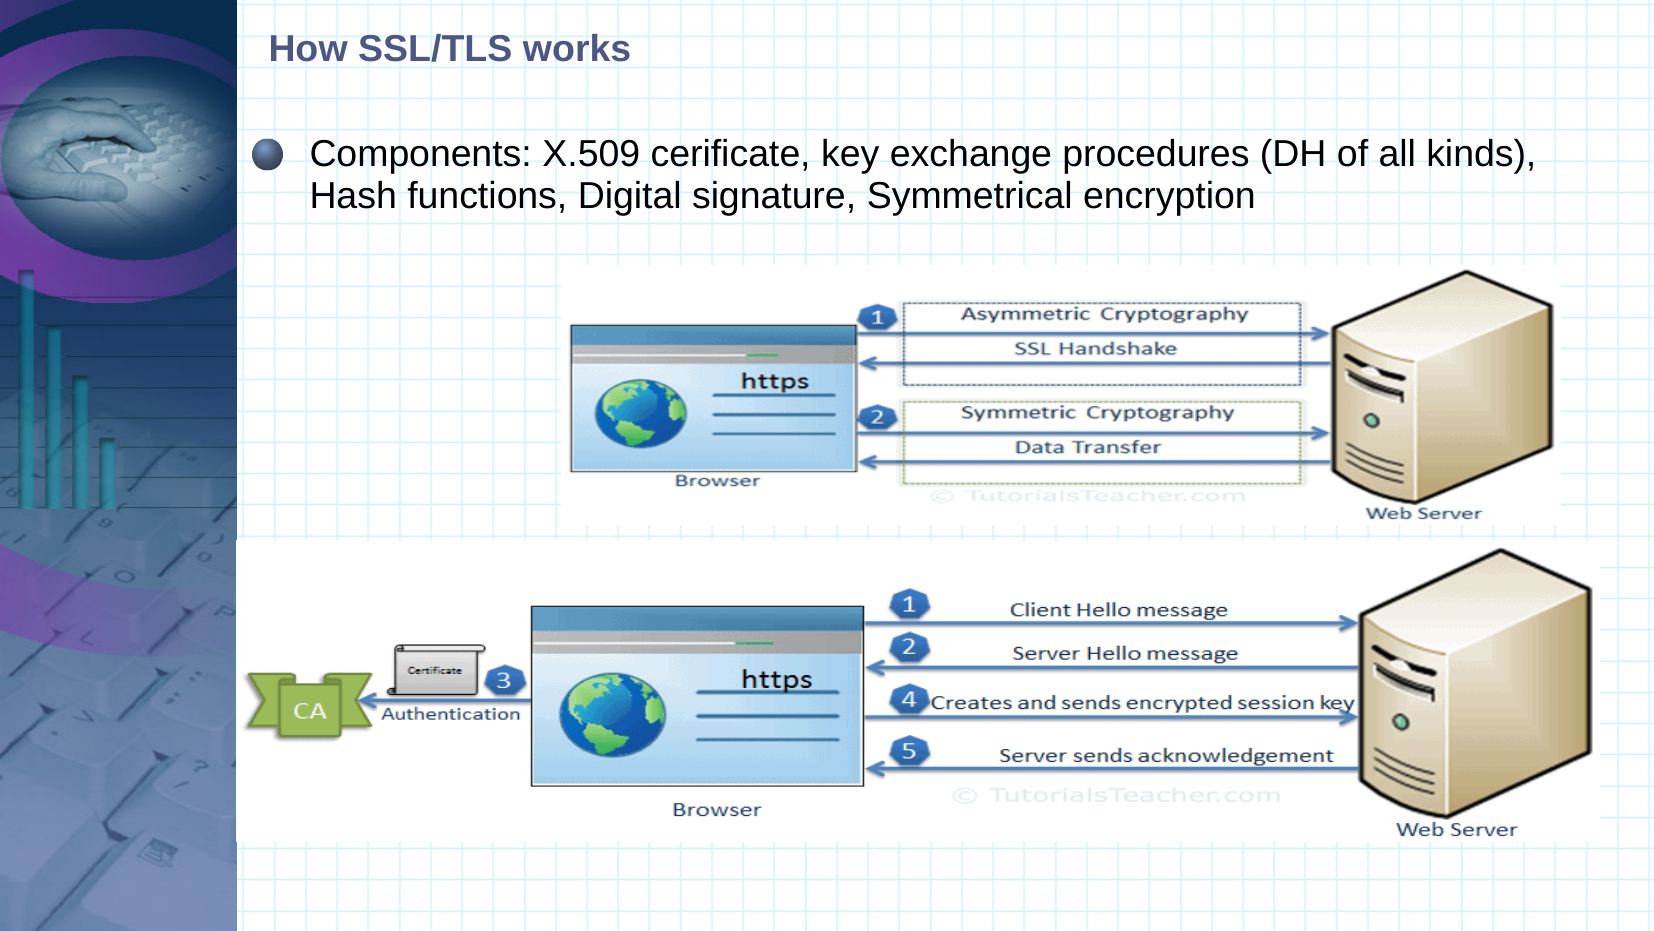

# How SSL/TLS works
Components: X.509 cerificate, key exchange procedures (DH of all kinds), Hash functions, Digital signature, Symmetrical encryption